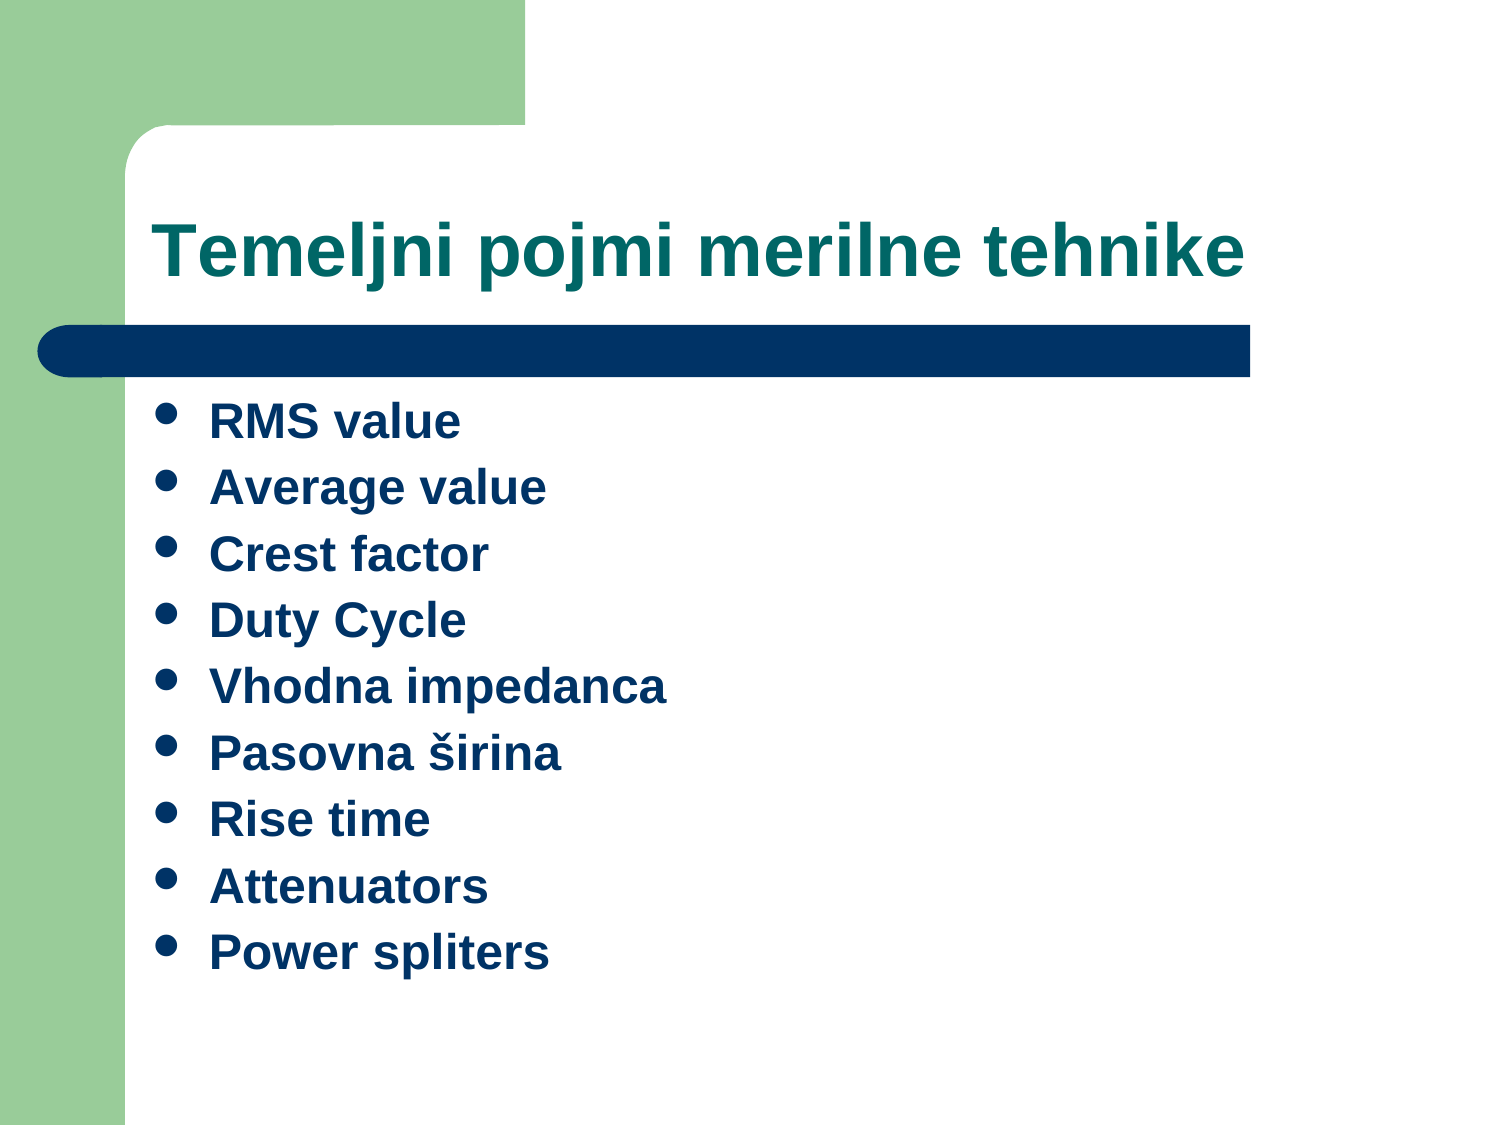

# Temeljni pojmi merilne tehnike
RMS value
Average value
Crest factor
Duty Cycle
Vhodna impedanca
Pasovna širina
Rise time
Attenuators
Power spliters